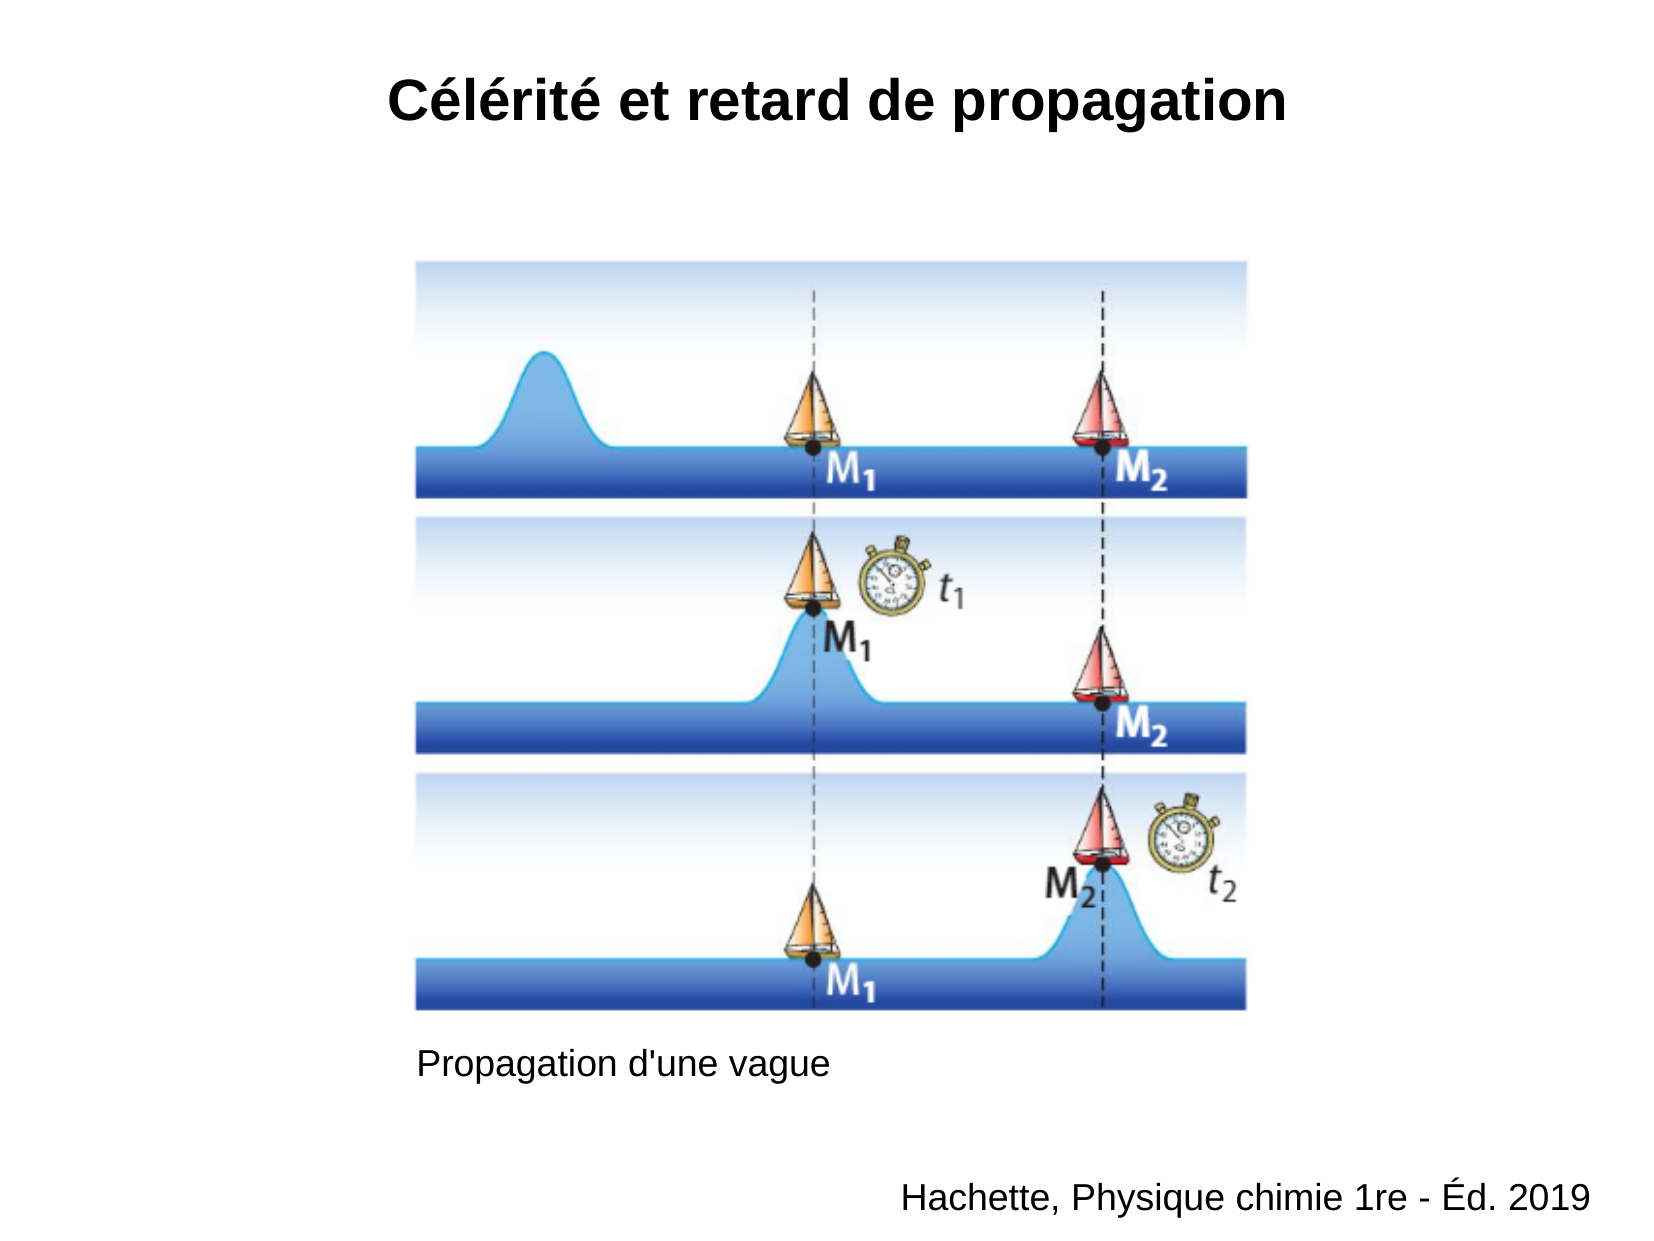

Célérité et retard de propagation
Propagation d'une vague
Hachette, Physique chimie 1re - Éd. 2019